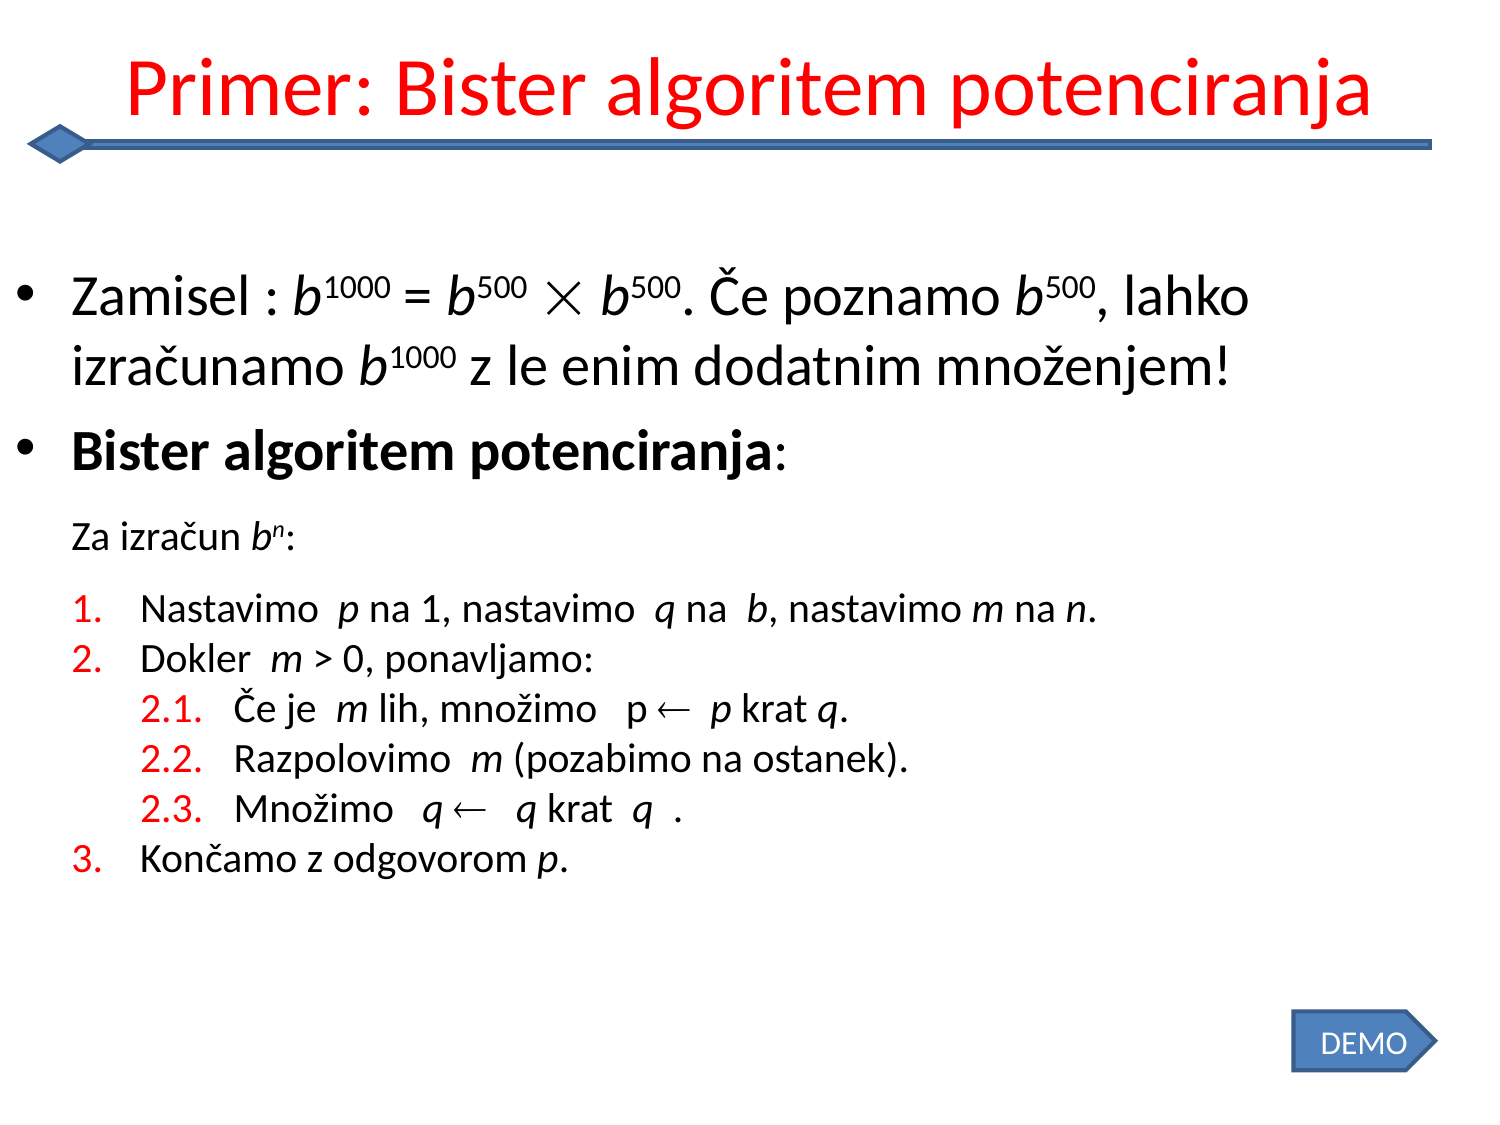

# Primer: Bister algoritem potenciranja
Zamisel : b1000 = b500  b500. Če poznamo b500, lahko izračunamo b1000 z le enim dodatnim množenjem!
Bister algoritem potenciranja:
	Za izračun bn:
	1.	Nastavimo p na 1, nastavimo q na b, nastavimo m na n.
2.	Dokler m > 0, ponavljamo:
	2.1.	Če je m lih, množimo p  p krat q.
	2.2.	Razpolovimo m (pozabimo na ostanek).
	2.3.	Množimo q  q krat q .
3.	Končamo z odgovorom p.
DEMO